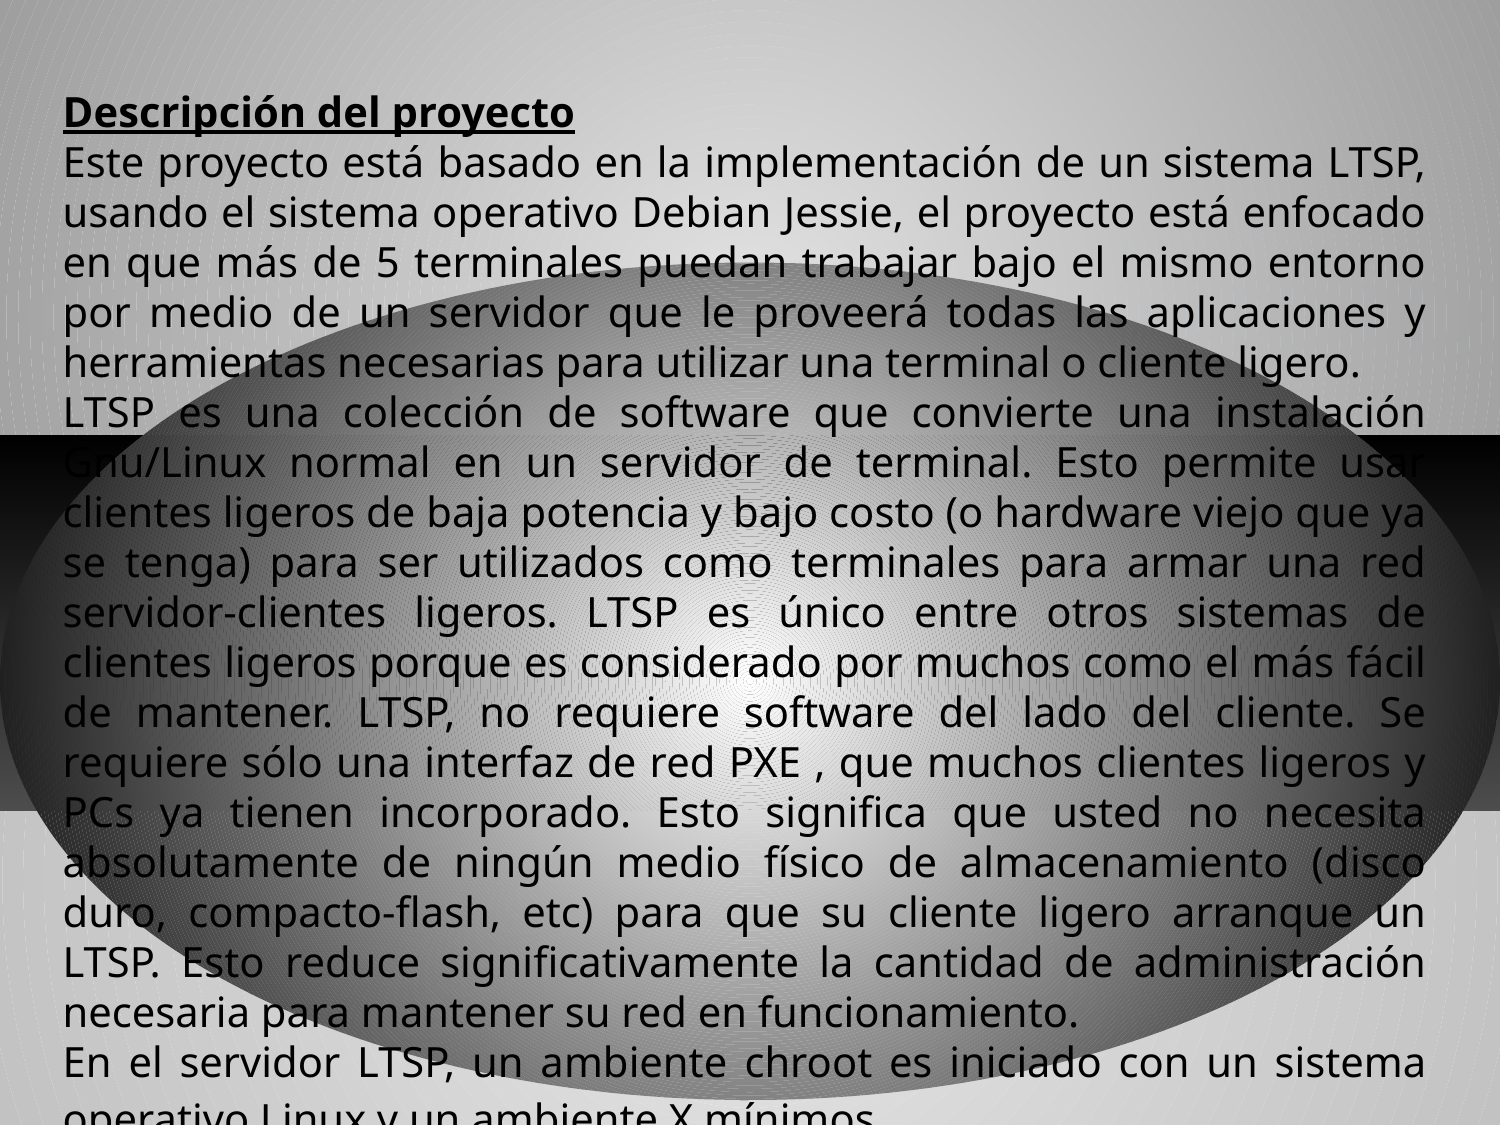

Descripción del proyecto
Este proyecto está basado en la implementación de un sistema LTSP, usando el sistema operativo Debian Jessie, el proyecto está enfocado en que más de 5 terminales puedan trabajar bajo el mismo entorno por medio de un servidor que le proveerá todas las aplicaciones y herramientas necesarias para utilizar una terminal o cliente ligero.
LTSP es una colección de software que convierte una instalación Gnu/Linux normal en un servidor de terminal. Esto permite usar clientes ligeros de baja potencia y bajo costo (o hardware viejo que ya se tenga) para ser utilizados como terminales para armar una red servidor-clientes ligeros. LTSP es único entre otros sistemas de clientes ligeros porque es considerado por muchos como el más fácil de mantener. LTSP, no requiere software del lado del cliente. Se requiere sólo una interfaz de red PXE , que muchos clientes ligeros y PCs ya tienen incorporado. Esto significa que usted no necesita absolutamente de ningún medio físico de almacenamiento (disco duro, compacto-flash, etc) para que su cliente ligero arranque un LTSP. Esto reduce significativamente la cantidad de administración necesaria para mantener su red en funcionamiento.
En el servidor LTSP, un ambiente chroot es iniciado con un sistema operativo Linux y un ambiente X mínimos.